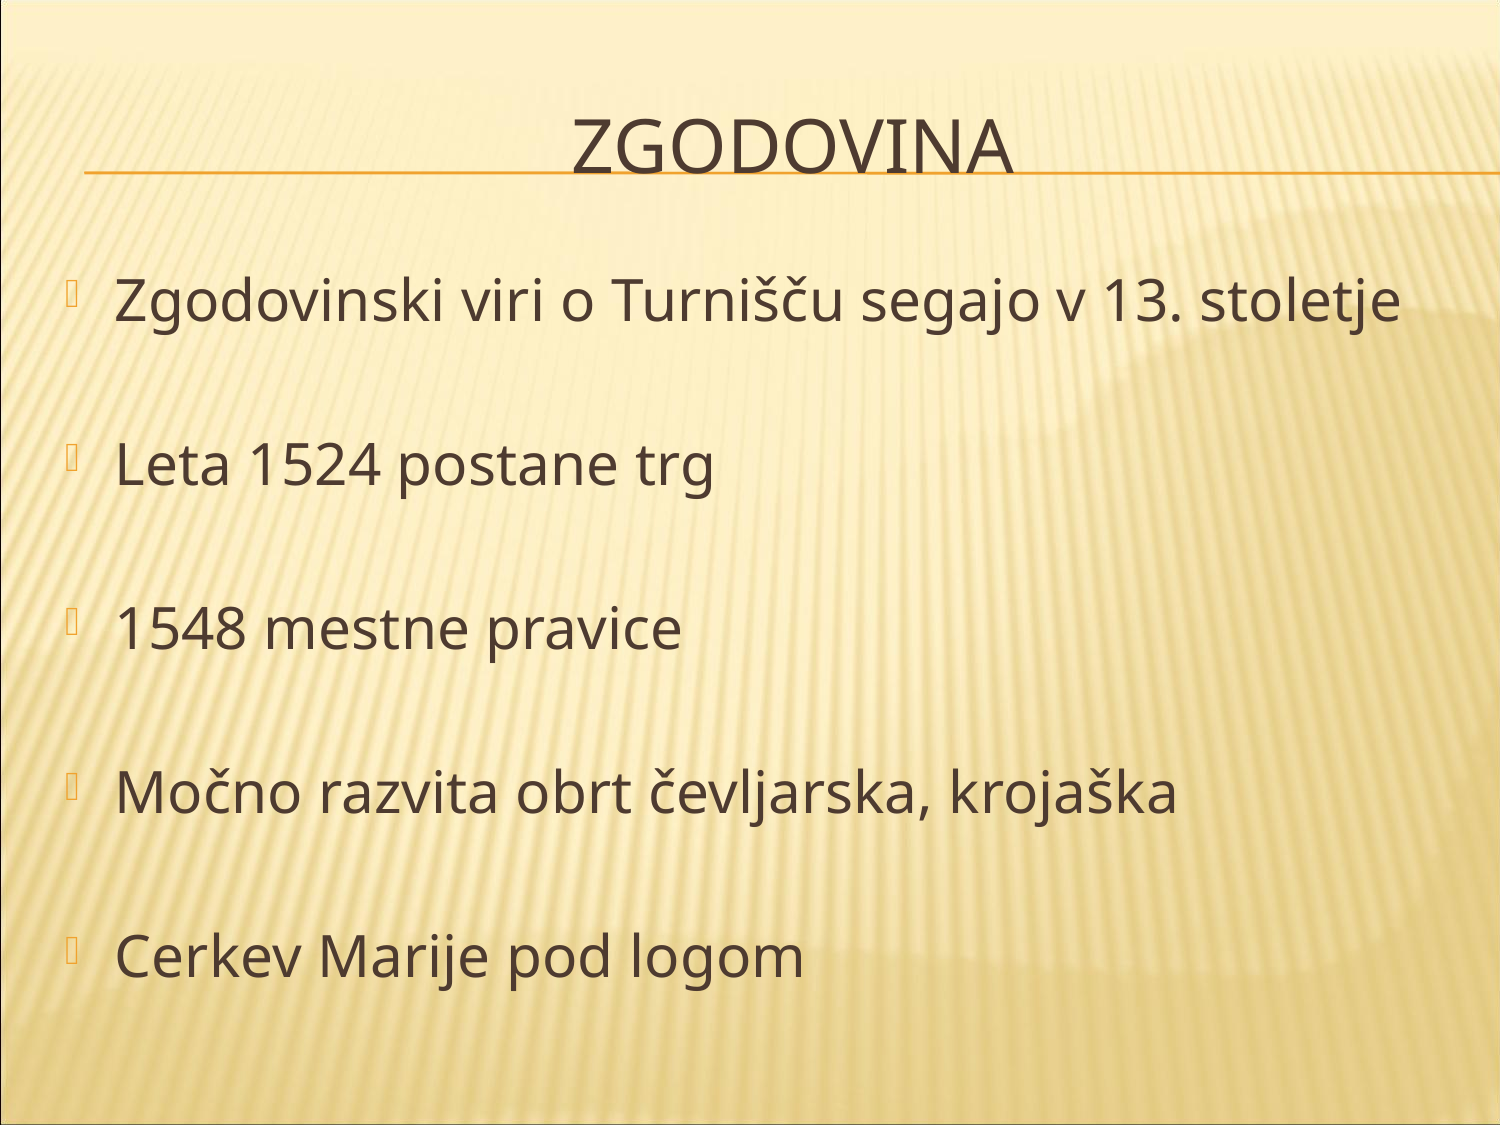

# ZGODOVINA
Zgodovinski viri o Turnišču segajo v 13. stoletje
Leta 1524 postane trg
1548 mestne pravice
Močno razvita obrt čevljarska, krojaška
Cerkev Marije pod logom